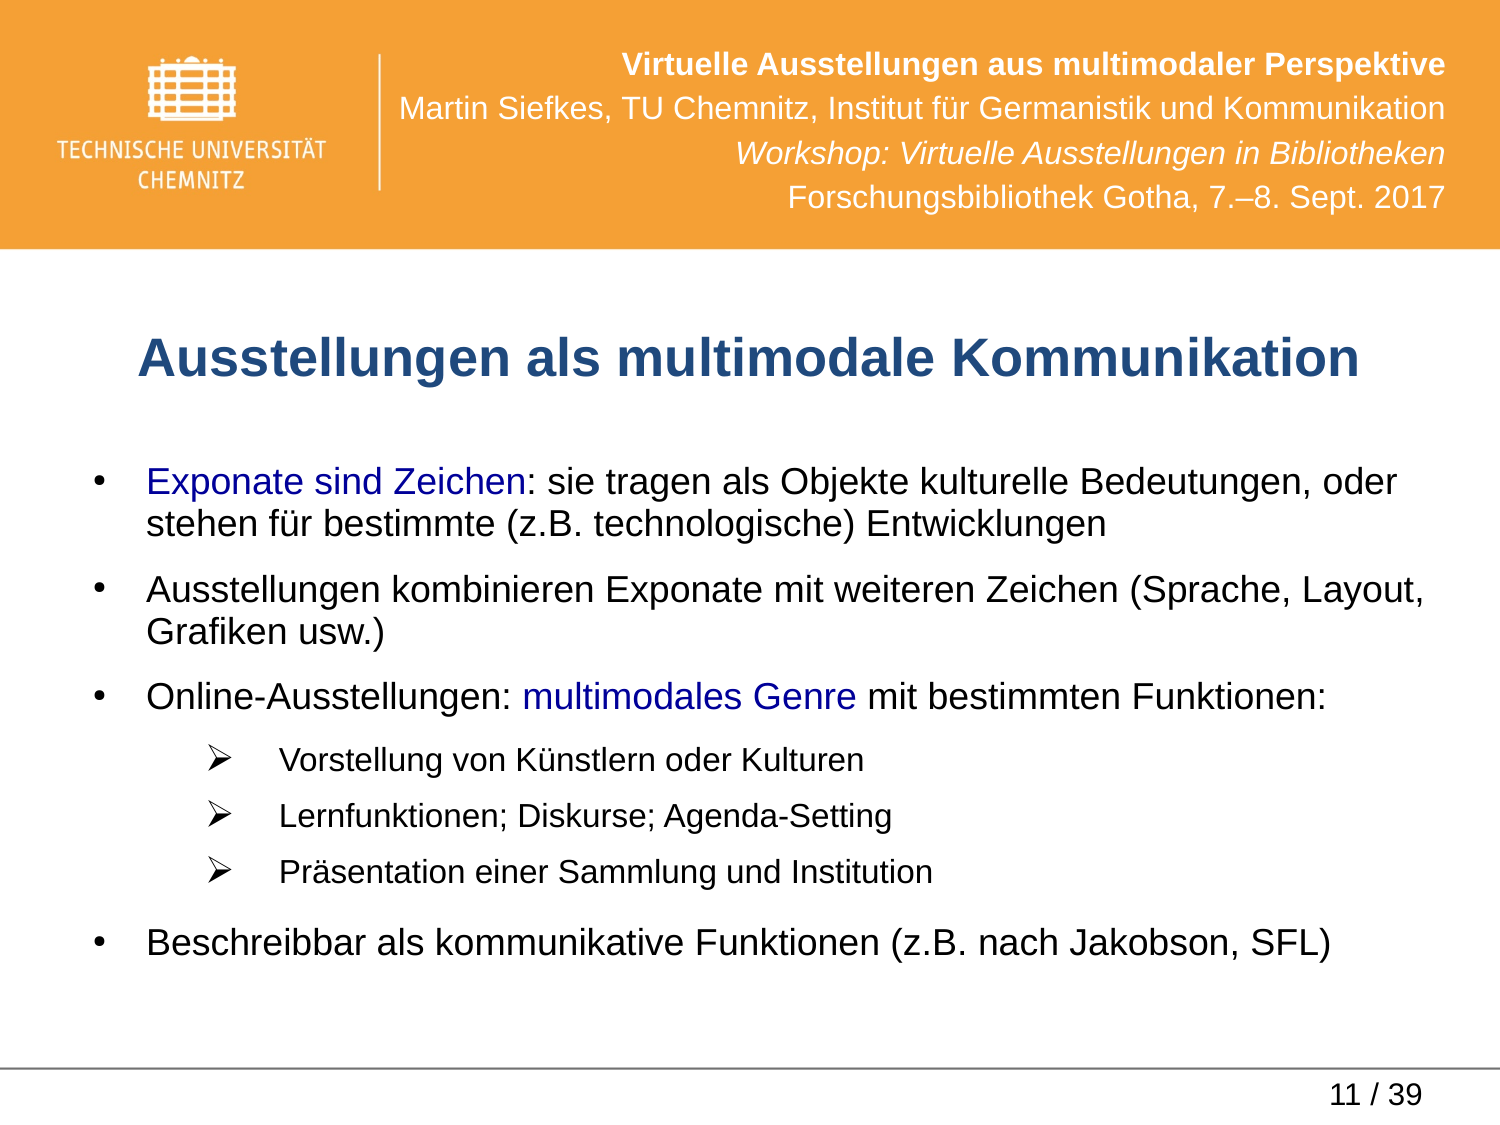

#
Ausstellungen als multimodale Kommunikation
Exponate sind Zeichen: sie tragen als Objekte kulturelle Bedeutungen, oder stehen für bestimmte (z.B. technologische) Entwicklungen
Ausstellungen kombinieren Exponate mit weiteren Zeichen (Sprache, Layout, Grafiken usw.)
Online-Ausstellungen: multimodales Genre mit bestimmten Funktionen:
 		Vorstellung von Künstlern oder Kulturen
 		Lernfunktionen; Diskurse; Agenda-Setting
 		Präsentation einer Sammlung und Institution
Beschreibbar als kommunikative Funktionen (z.B. nach Jakobson, SFL)